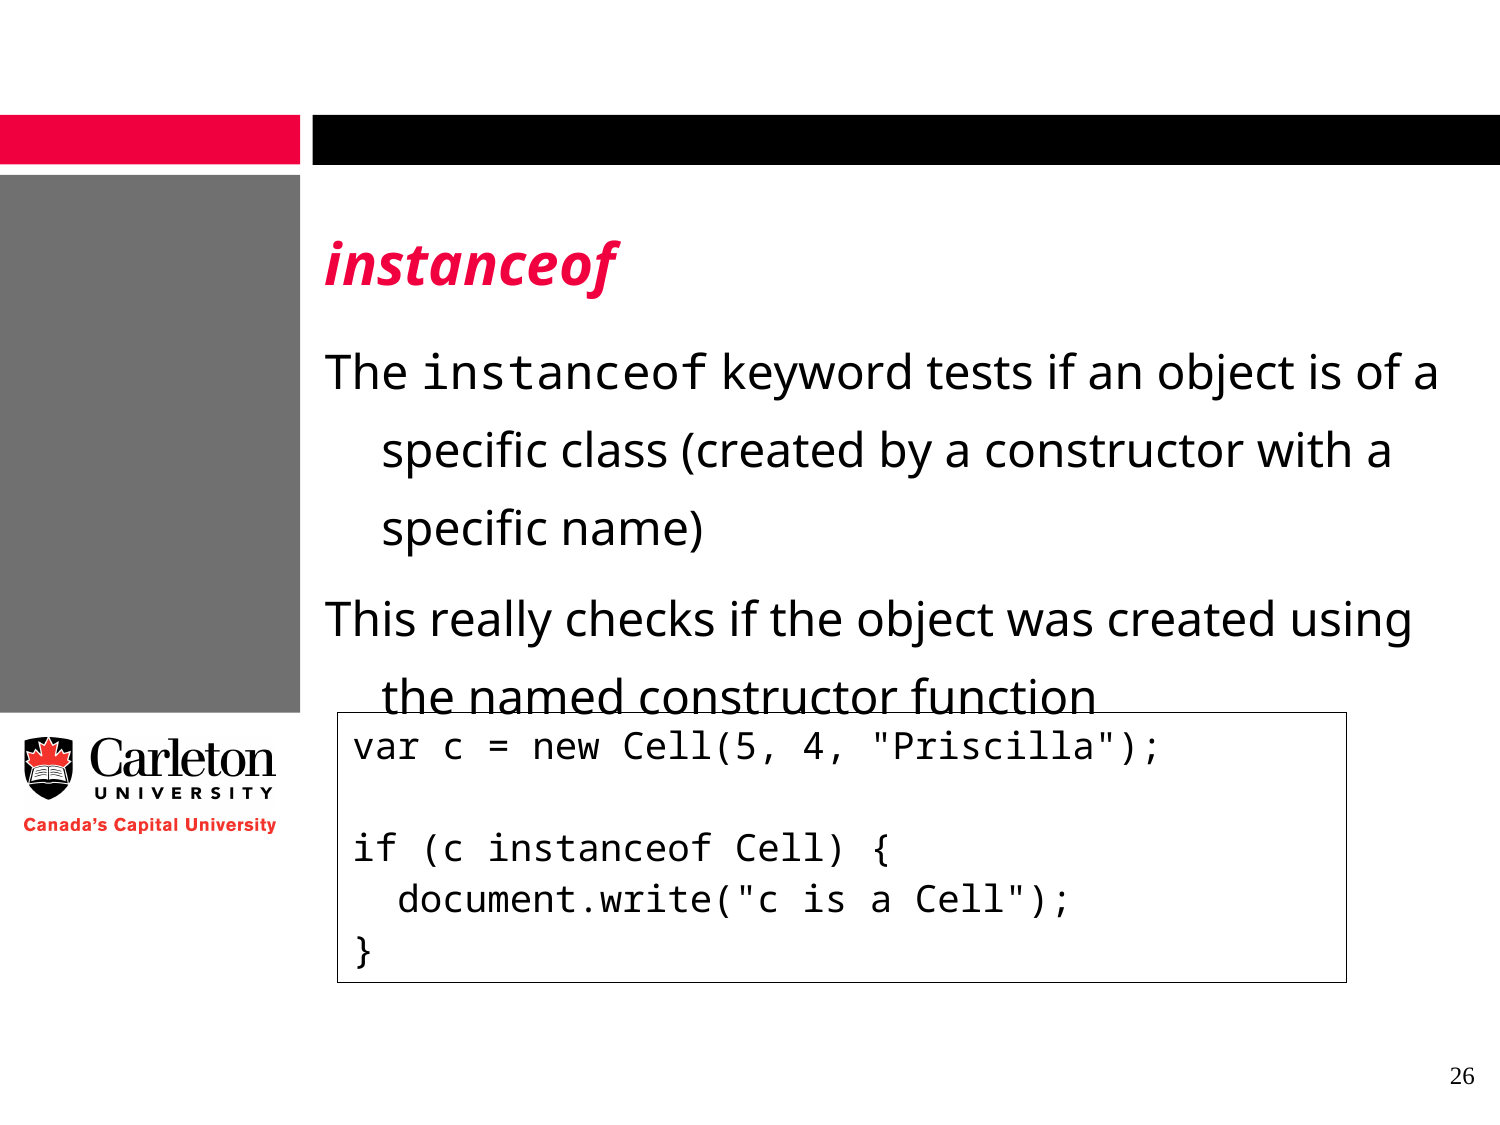

# instanceof
The instanceof keyword tests if an object is of a specific class (created by a constructor with a specific name)
This really checks if the object was created using the named constructor function
var c = new Cell(5, 4, "Priscilla");
if (c instanceof Cell) {
 document.write("c is a Cell");
}
26